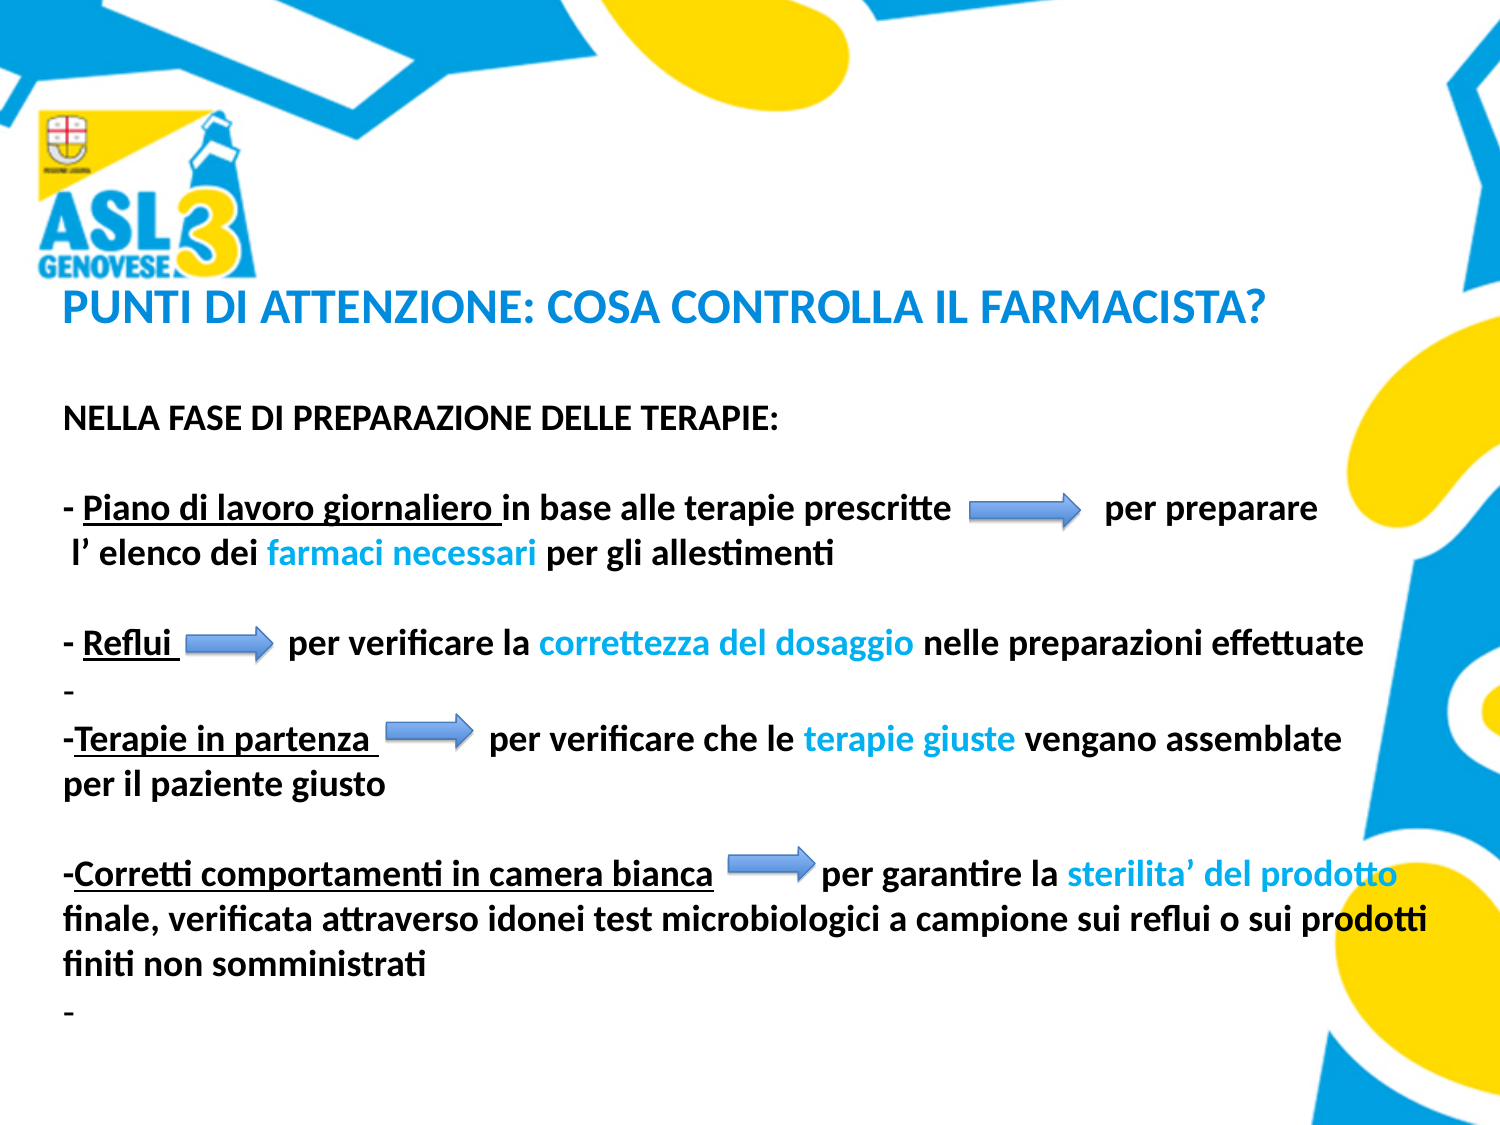

PUNTI DI ATTENZIONE: COSA CONTROLLA IL FARMACISTA?
NELLA FASE DI PREPARAZIONE DELLE TERAPIE:
- Piano di lavoro giornaliero in base alle terapie prescritte per preparare
 l’ elenco dei farmaci necessari per gli allestimenti
- Reflui 		per verificare la correttezza del dosaggio nelle preparazioni effettuate
-Terapie in partenza 	 per verificare che le terapie giuste vengano assemblate
per il paziente giusto
-Corretti comportamenti in camera bianca		 per garantire la sterilita’ del prodotto finale, verificata attraverso idonei test microbiologici a campione sui reflui o sui prodotti finiti non somministrati